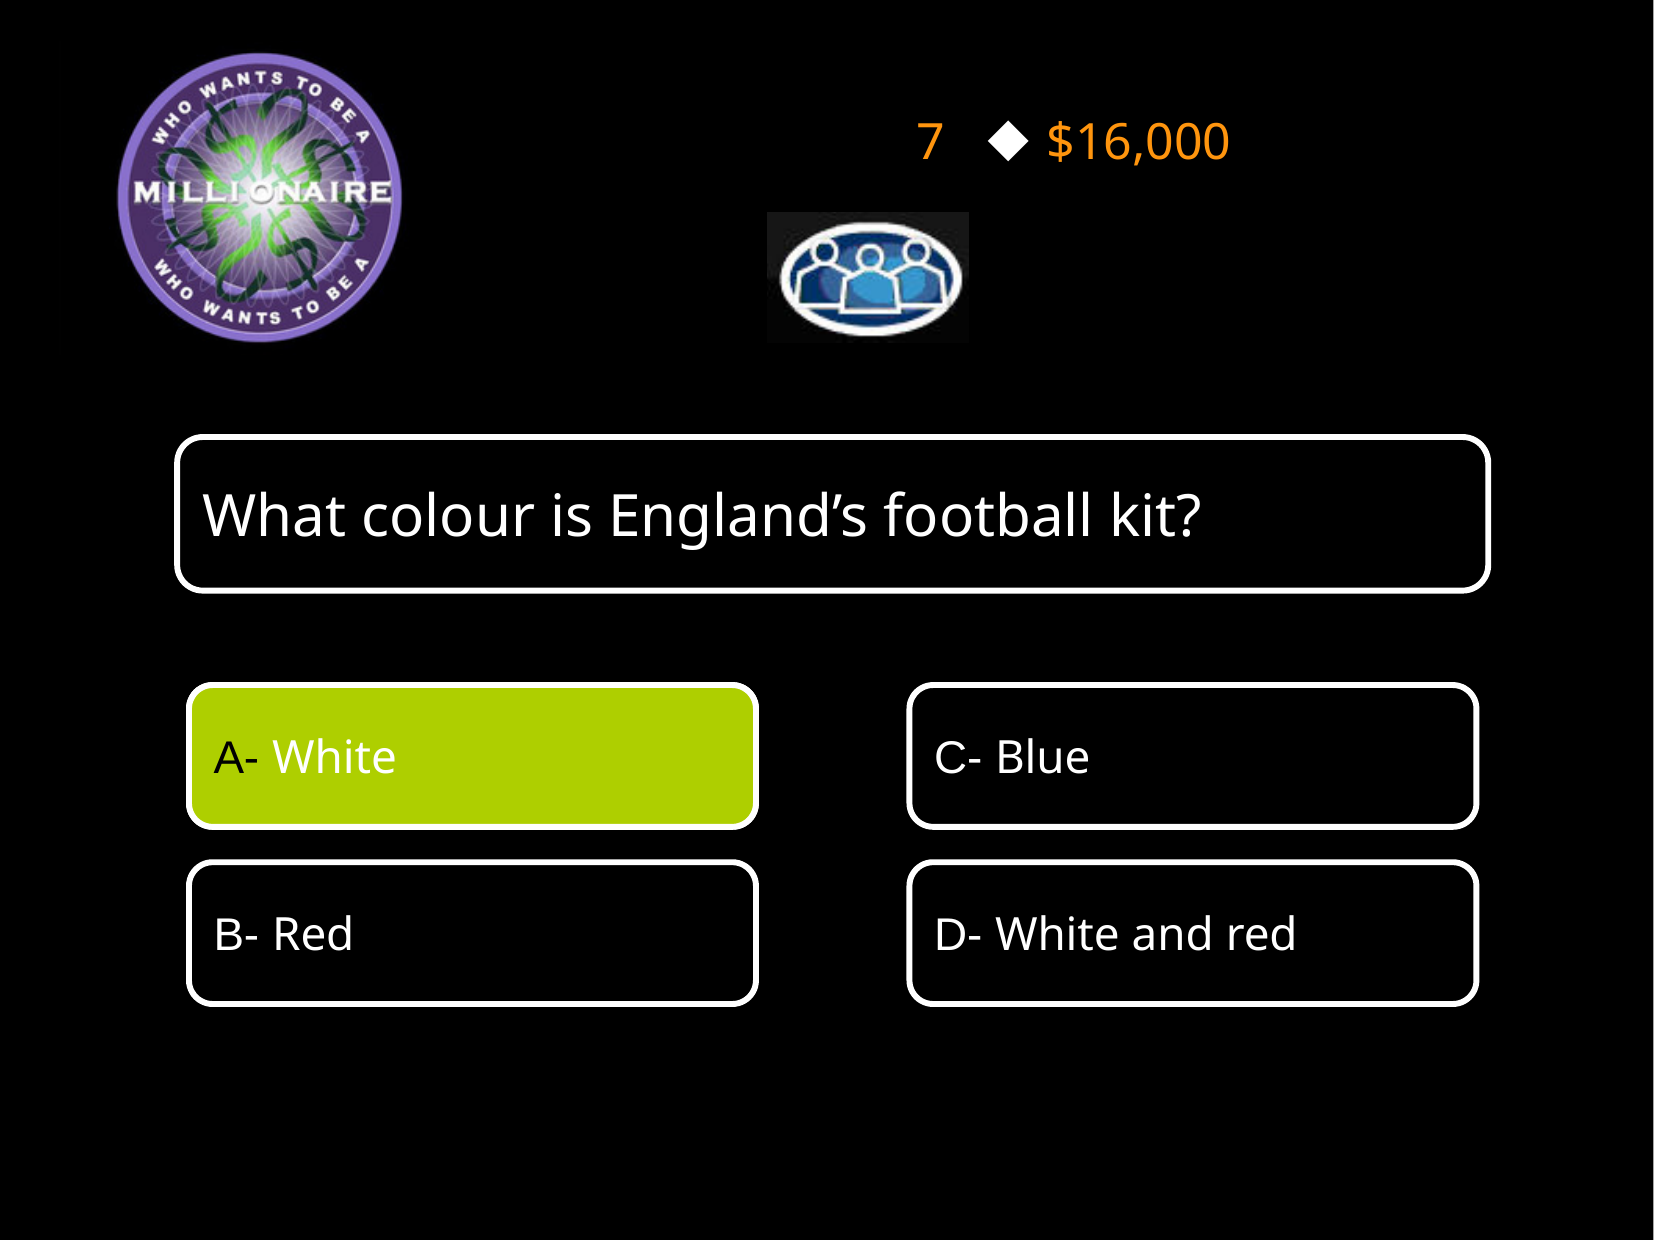

7  $16,000
What colour is England’s football kit?
A- White
A- White
C- Blue
B- Red
D- White and red